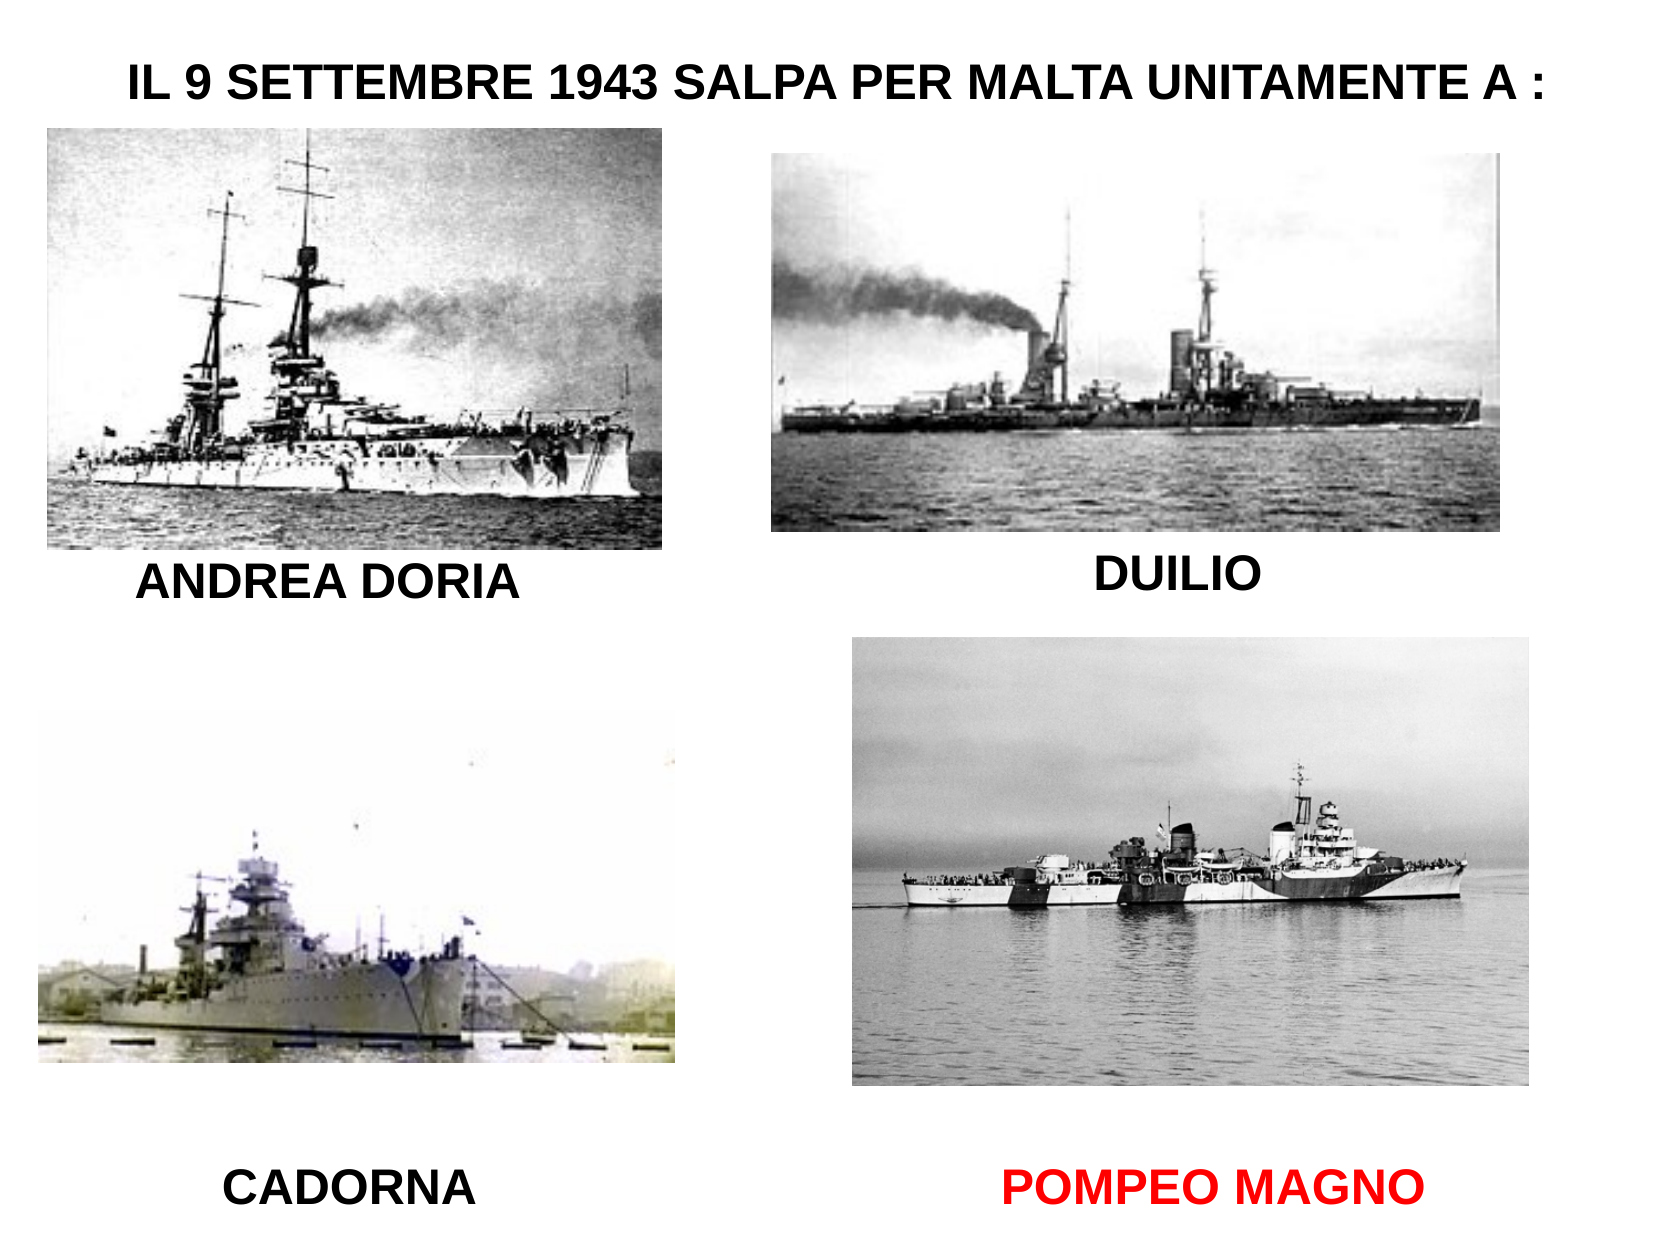

IL 9 SETTEMBRE 1943 SALPA PER MALTA UNITAMENTE A :
DUILIO
 ANDREA DORIA
POMPEO MAGNO
CADORNA